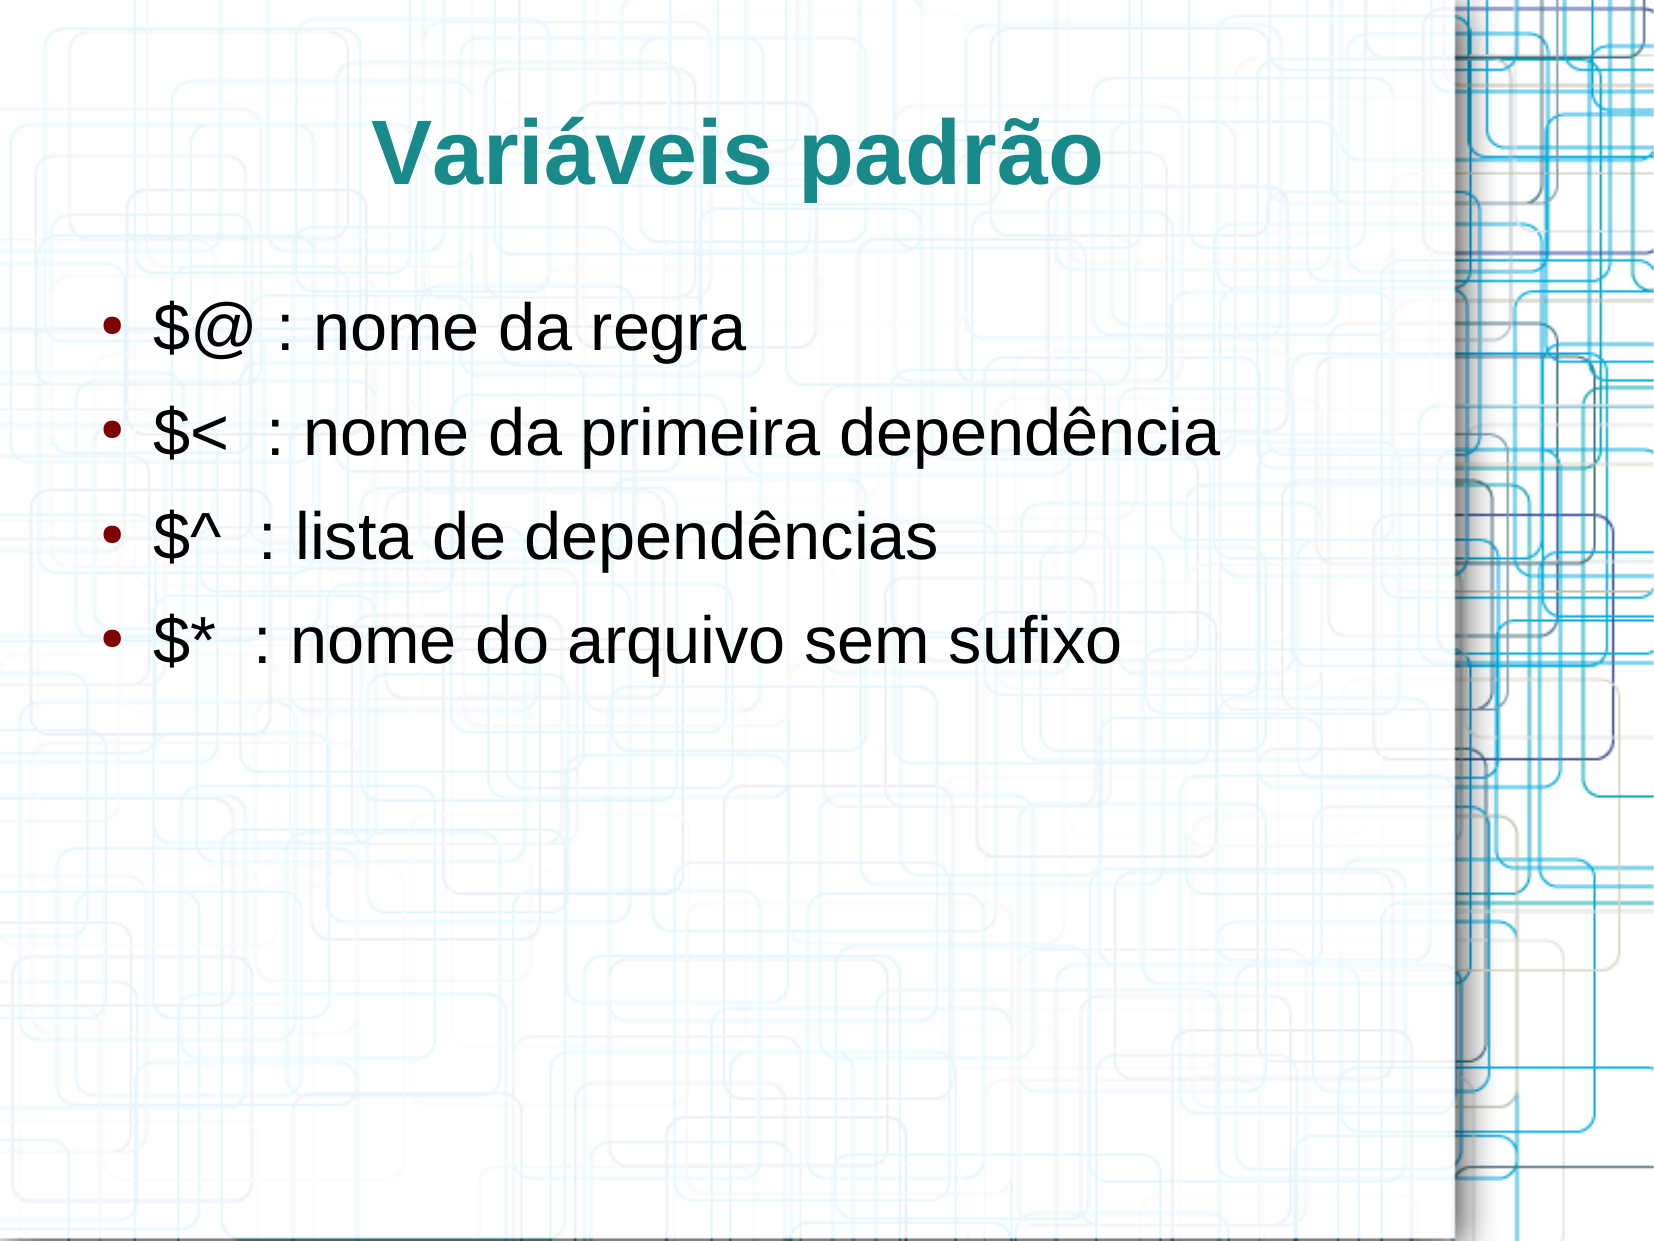

# Variáveis padrão
$@ : nome da regra
$< : nome da primeira dependência
$^ : lista de dependências
$* : nome do arquivo sem sufixo